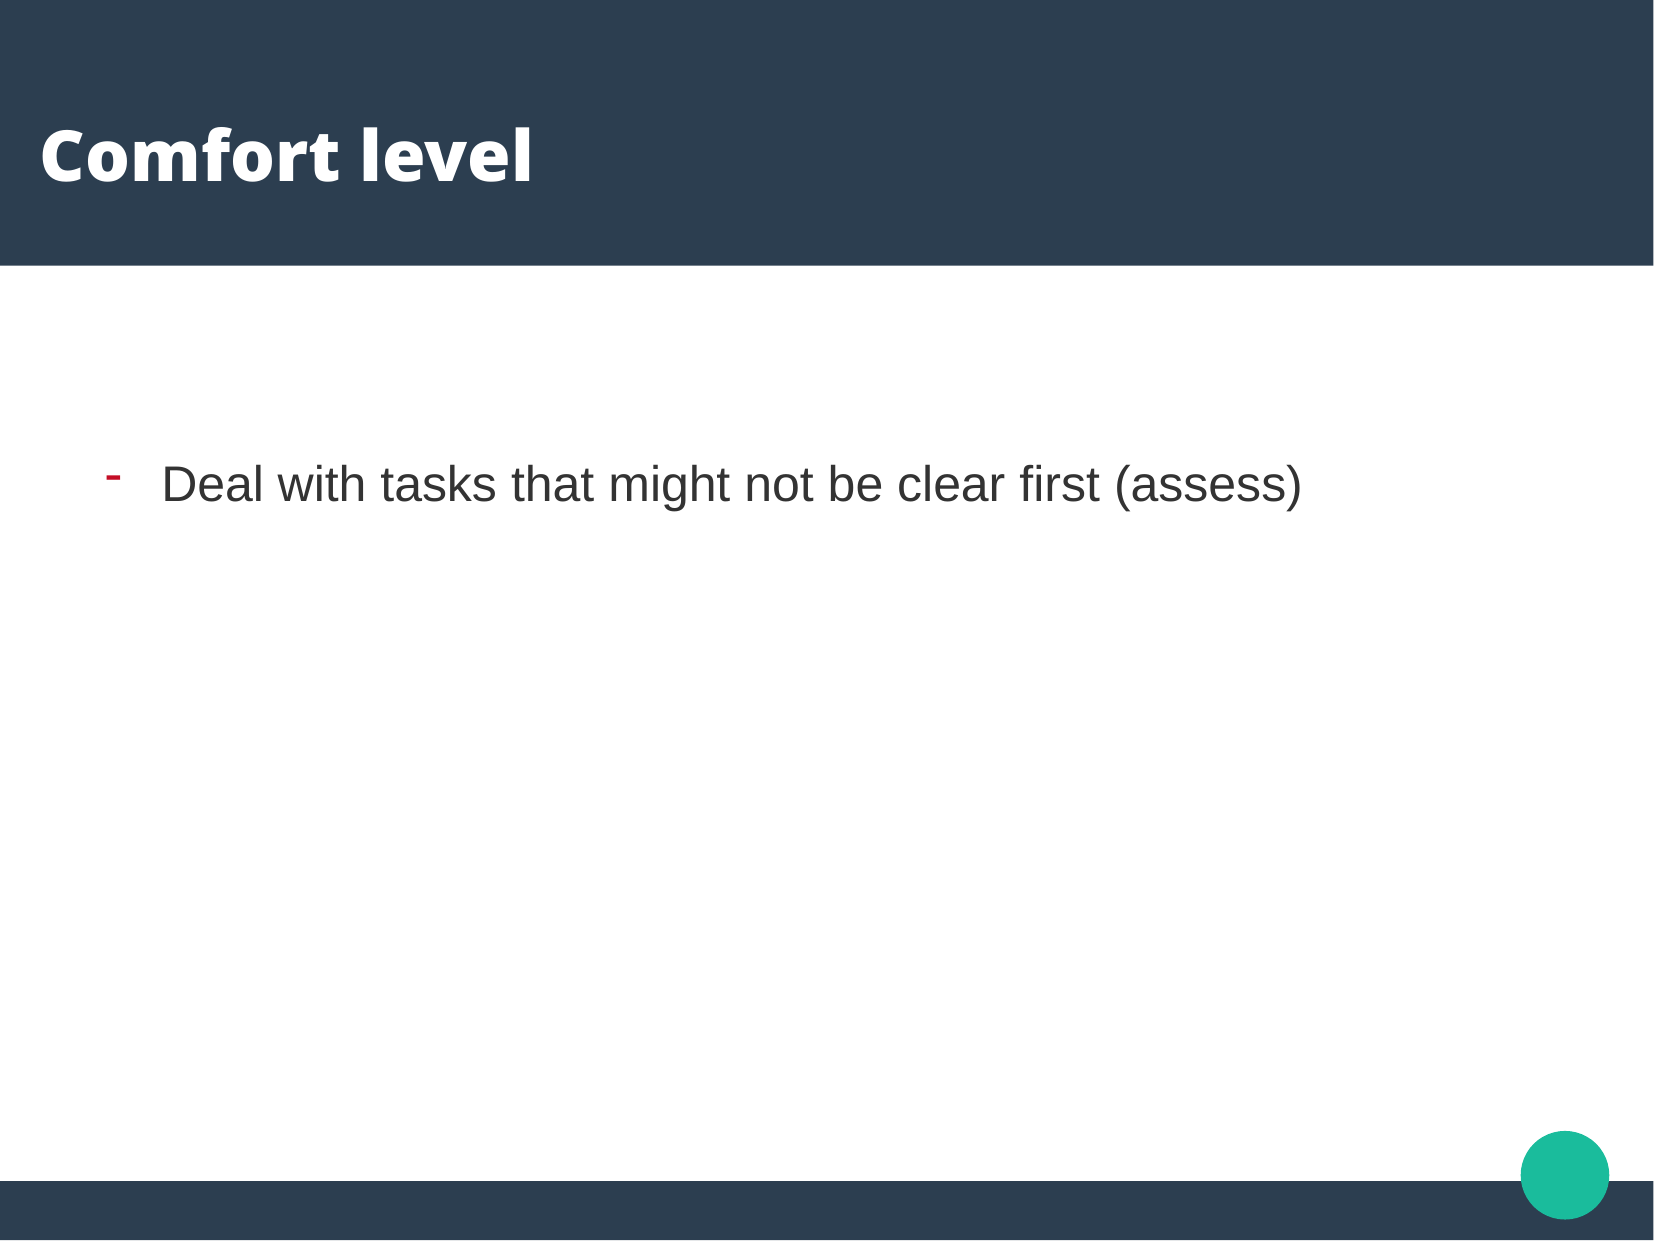

# Comfort level
Deal with tasks that might not be clear first (assess)